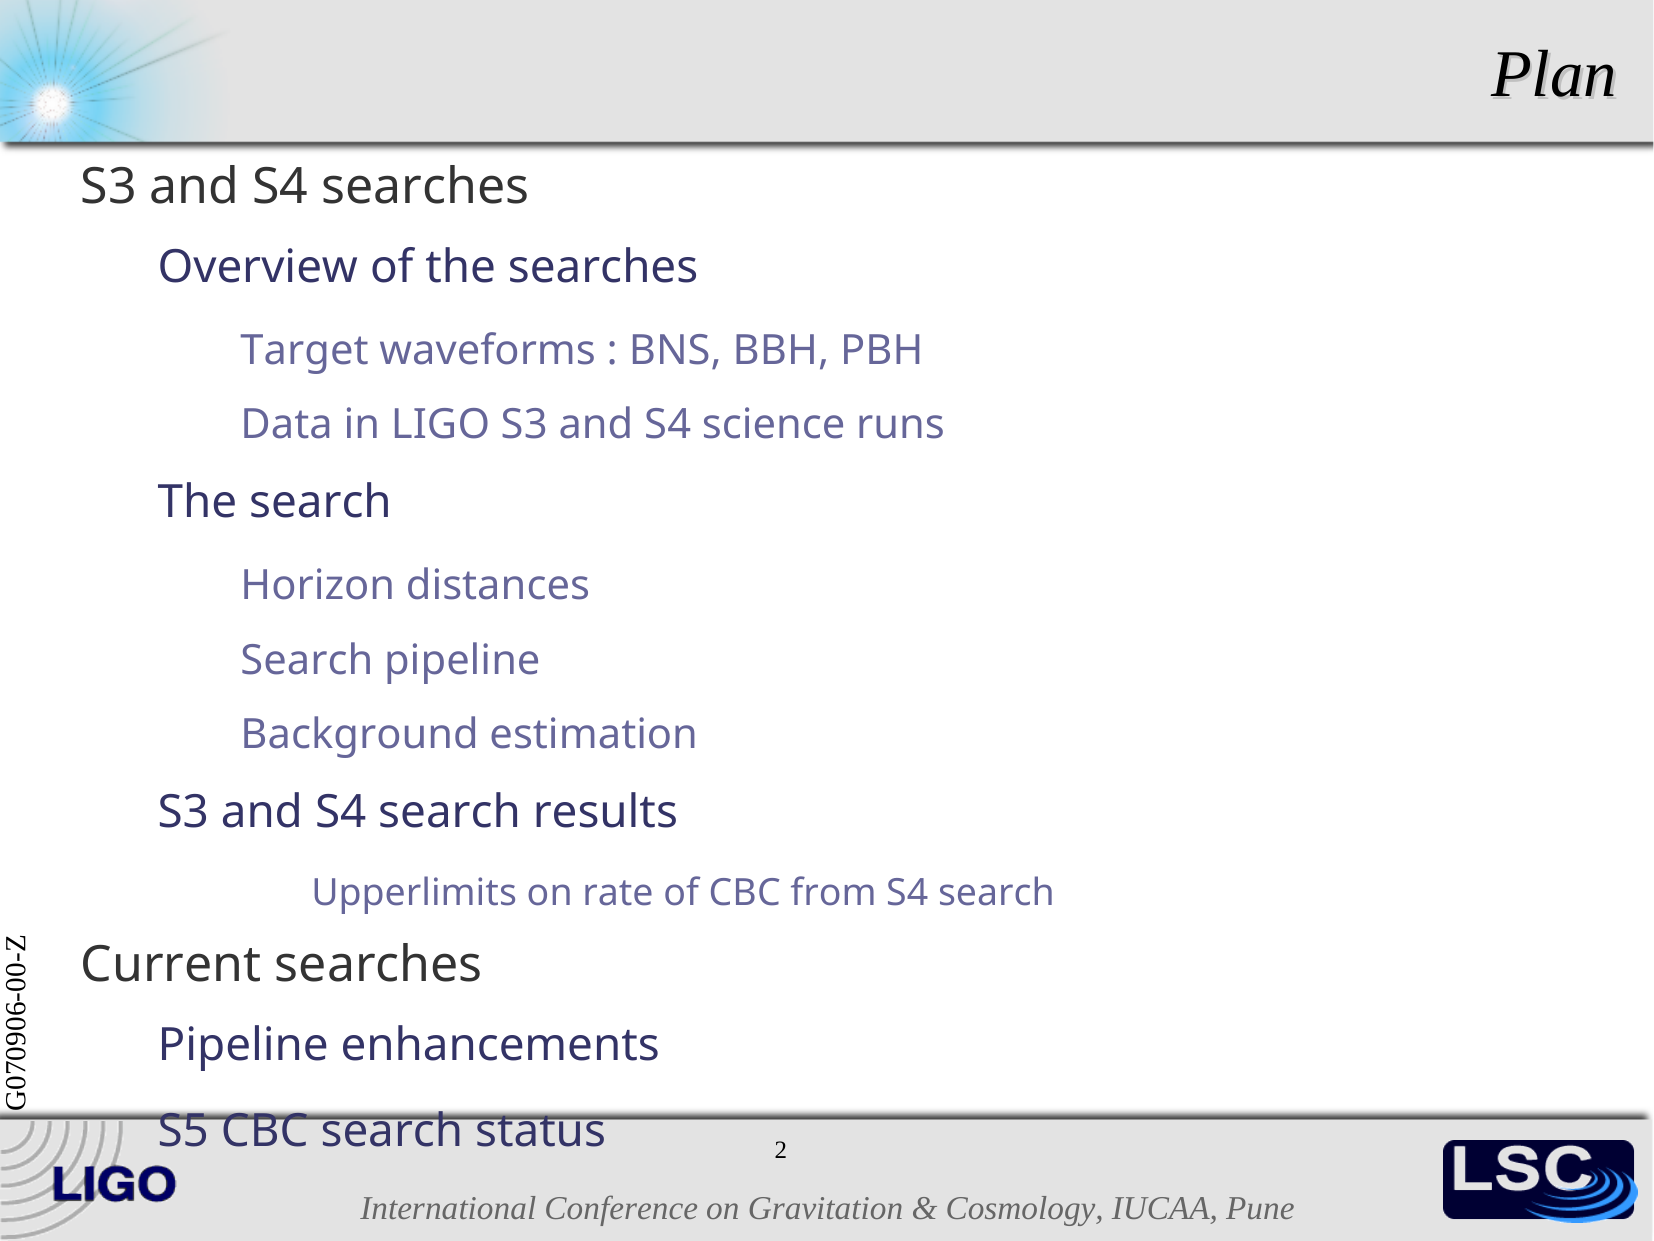

# Plan
S3 and S4 searches
Overview of the searches
Target waveforms : BNS, BBH, PBH
Data in LIGO S3 and S4 science runs
The search
Horizon distances
Search pipeline
Background estimation
S3 and S4 search results
Upperlimits on rate of CBC from S4 search
Current searches
Pipeline enhancements
S5 CBC search status